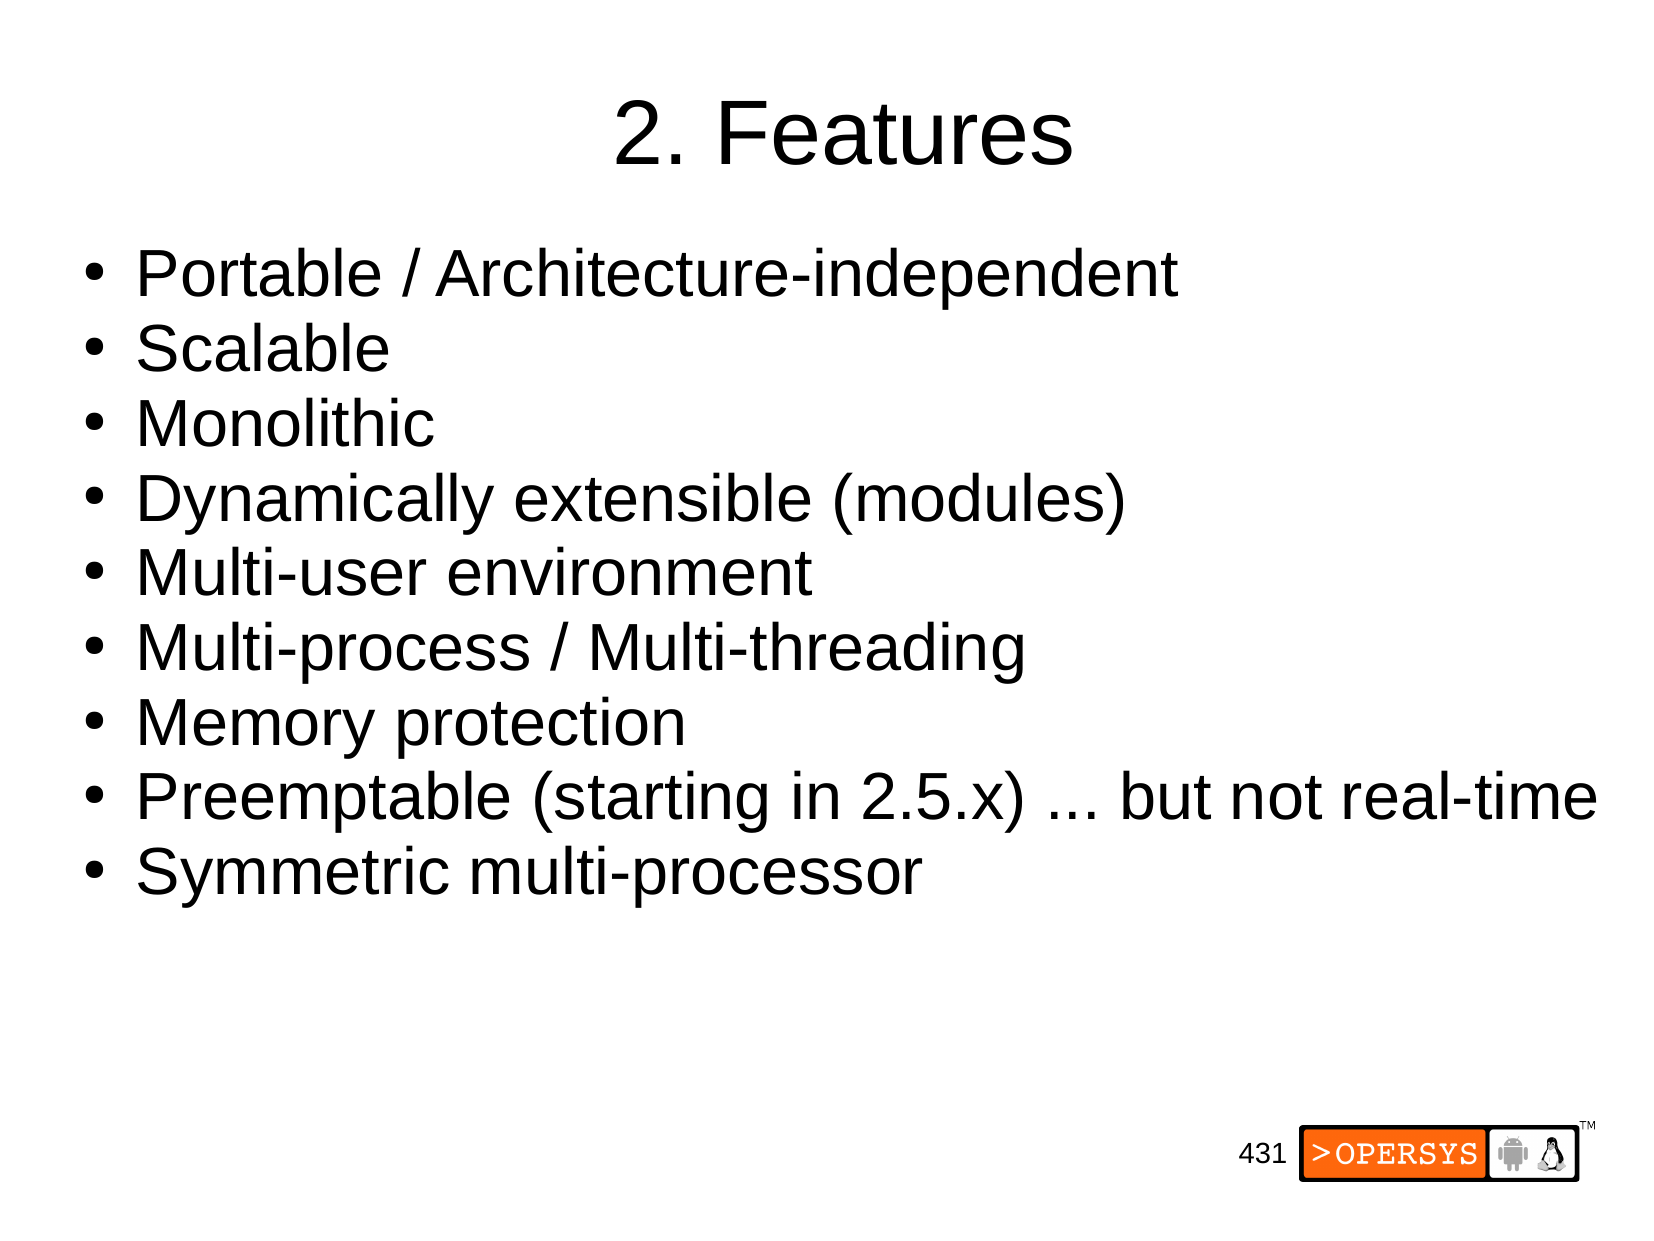

# 2. Features
Portable / Architecture-independent
Scalable
Monolithic
Dynamically extensible (modules)
Multi-user environment
Multi-process / Multi-threading
Memory protection
Preemptable (starting in 2.5.x) ... but not real-time
Symmetric multi-processor